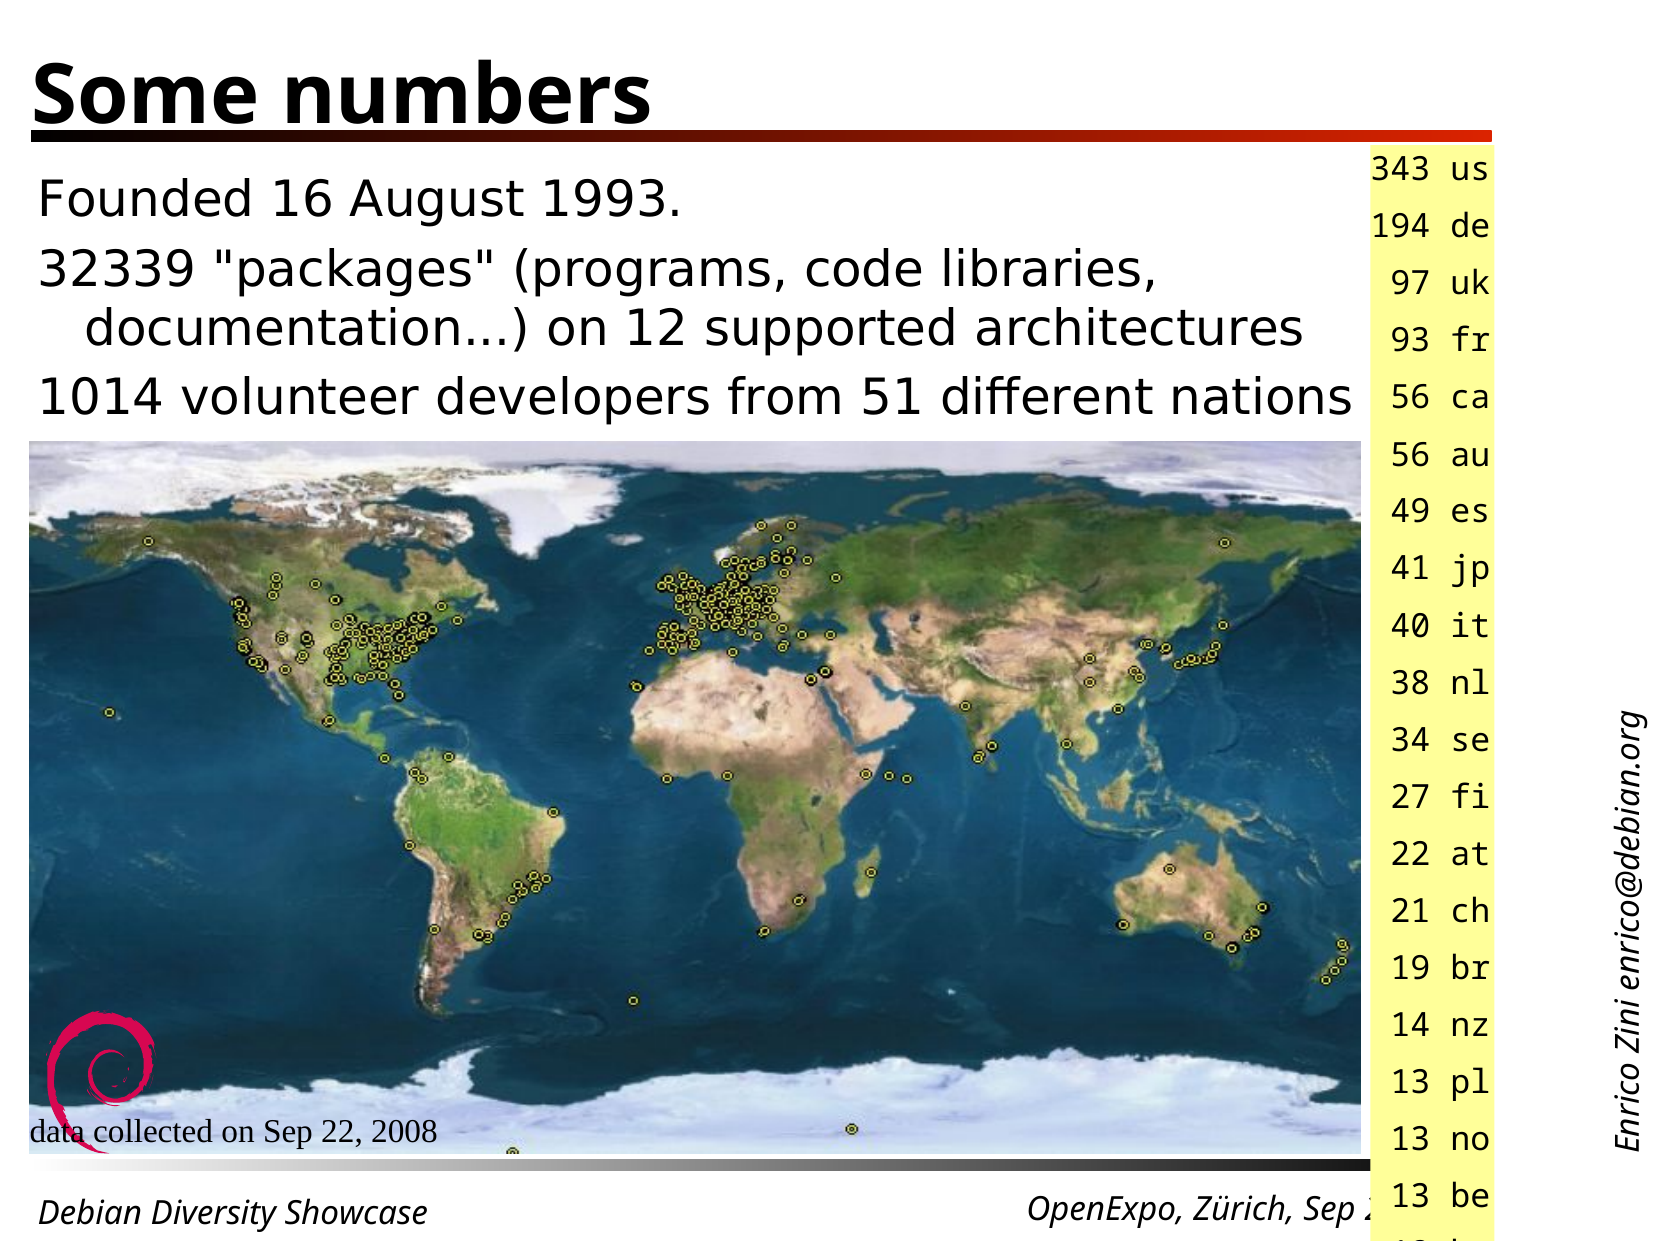

Some numbers
343 us
194 de
 97 uk
 93 fr
 56 ca
 56 au
 49 es
 41 jp
 40 it
 38 nl
 34 se
 27 fi
 22 at
 21 ch
 19 br
 14 nz
 13 pl
 13 no
 13 be
 12 hu
Founded 16 August 1993.
32339 "packages" (programs, code libraries, documentation...) on 12 supported architectures
1014 volunteer developers from 51 different nations
data collected on Sep 22, 2008